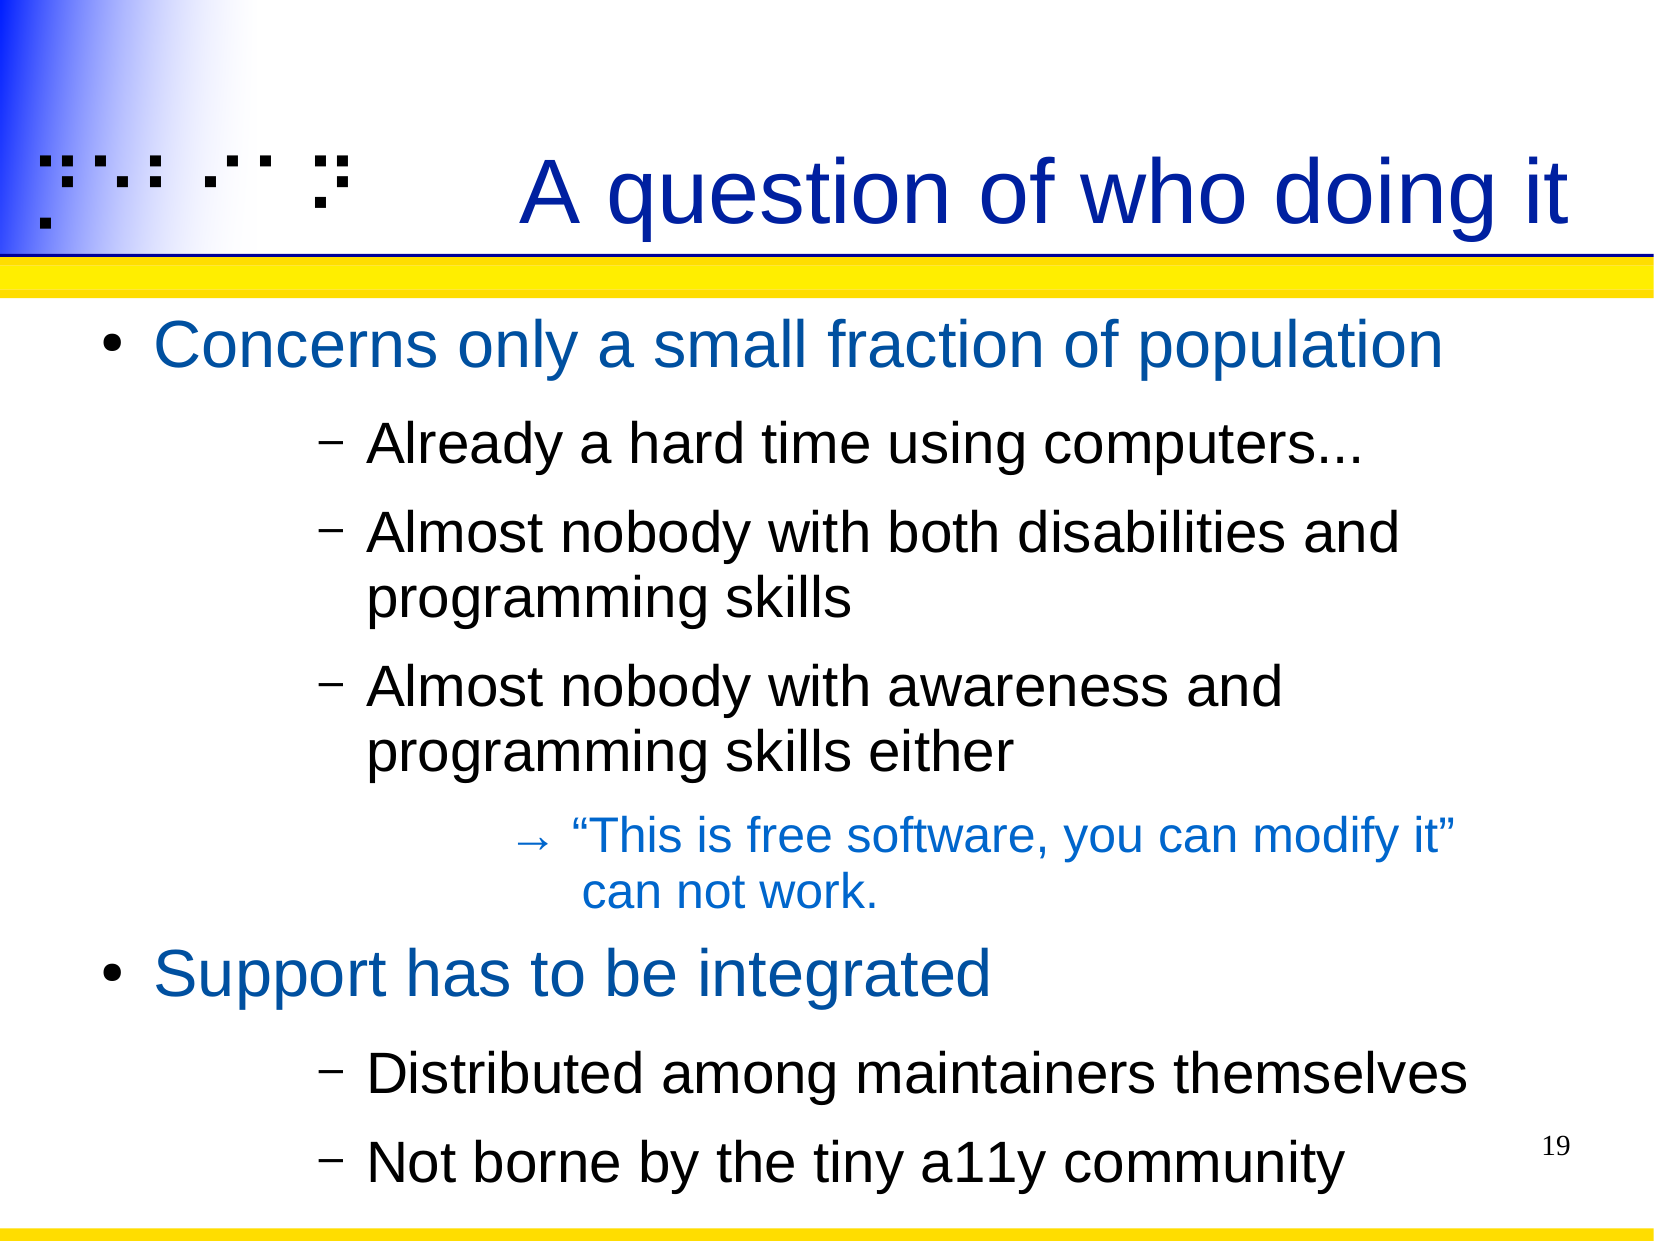

# A question of who doing it
Concerns only a small fraction of population
Already a hard time using computers...
Almost nobody with both disabilities and programming skills
Almost nobody with awareness and programming skills either
→ “This is free software, you can modify it”
	can not work.
Support has to be integrated
Distributed among maintainers themselves
Not borne by the tiny a11y community
19